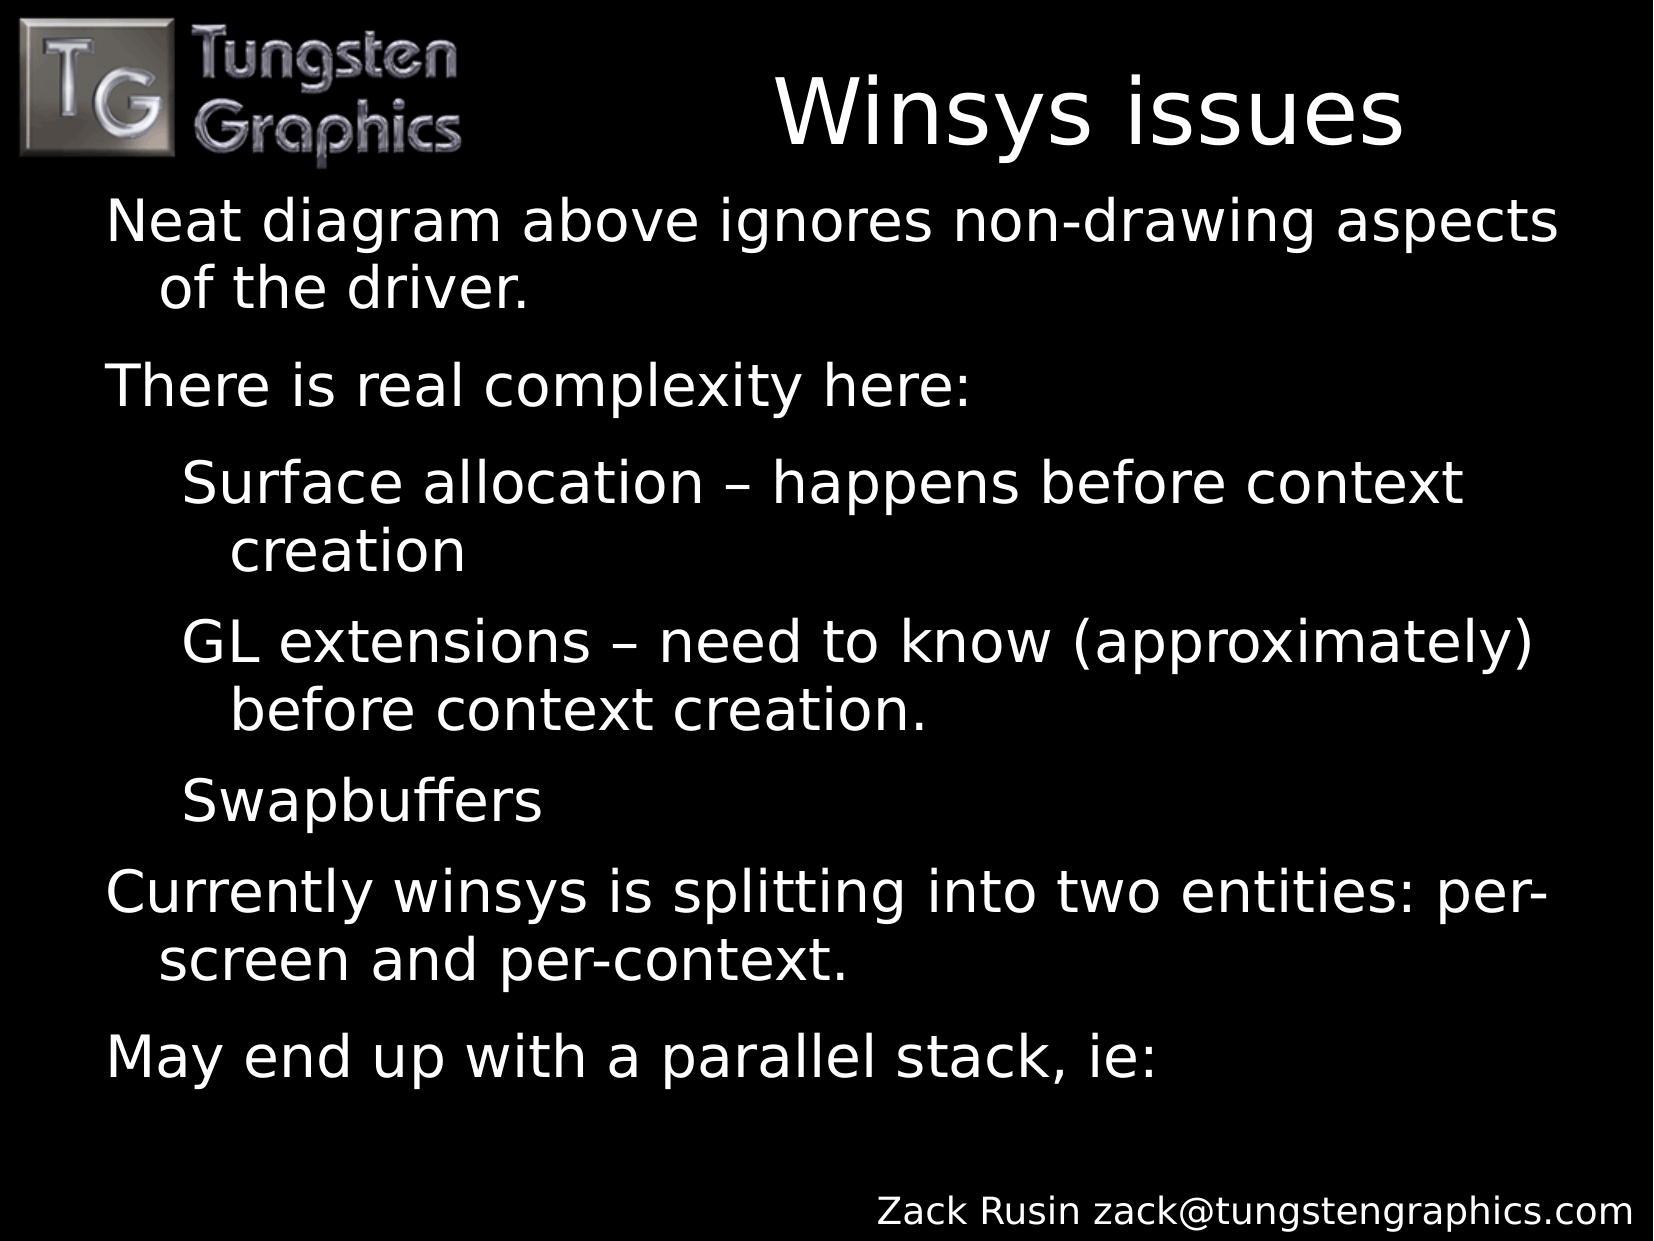

# Winsys issues
Neat diagram above ignores non-drawing aspects of the driver.
There is real complexity here:
Surface allocation – happens before context creation
GL extensions – need to know (approximately) before context creation.
Swapbuffers
Currently winsys is splitting into two entities: per-screen and per-context.
May end up with a parallel stack, ie:
Zack Rusin zack@tungstengraphics.com